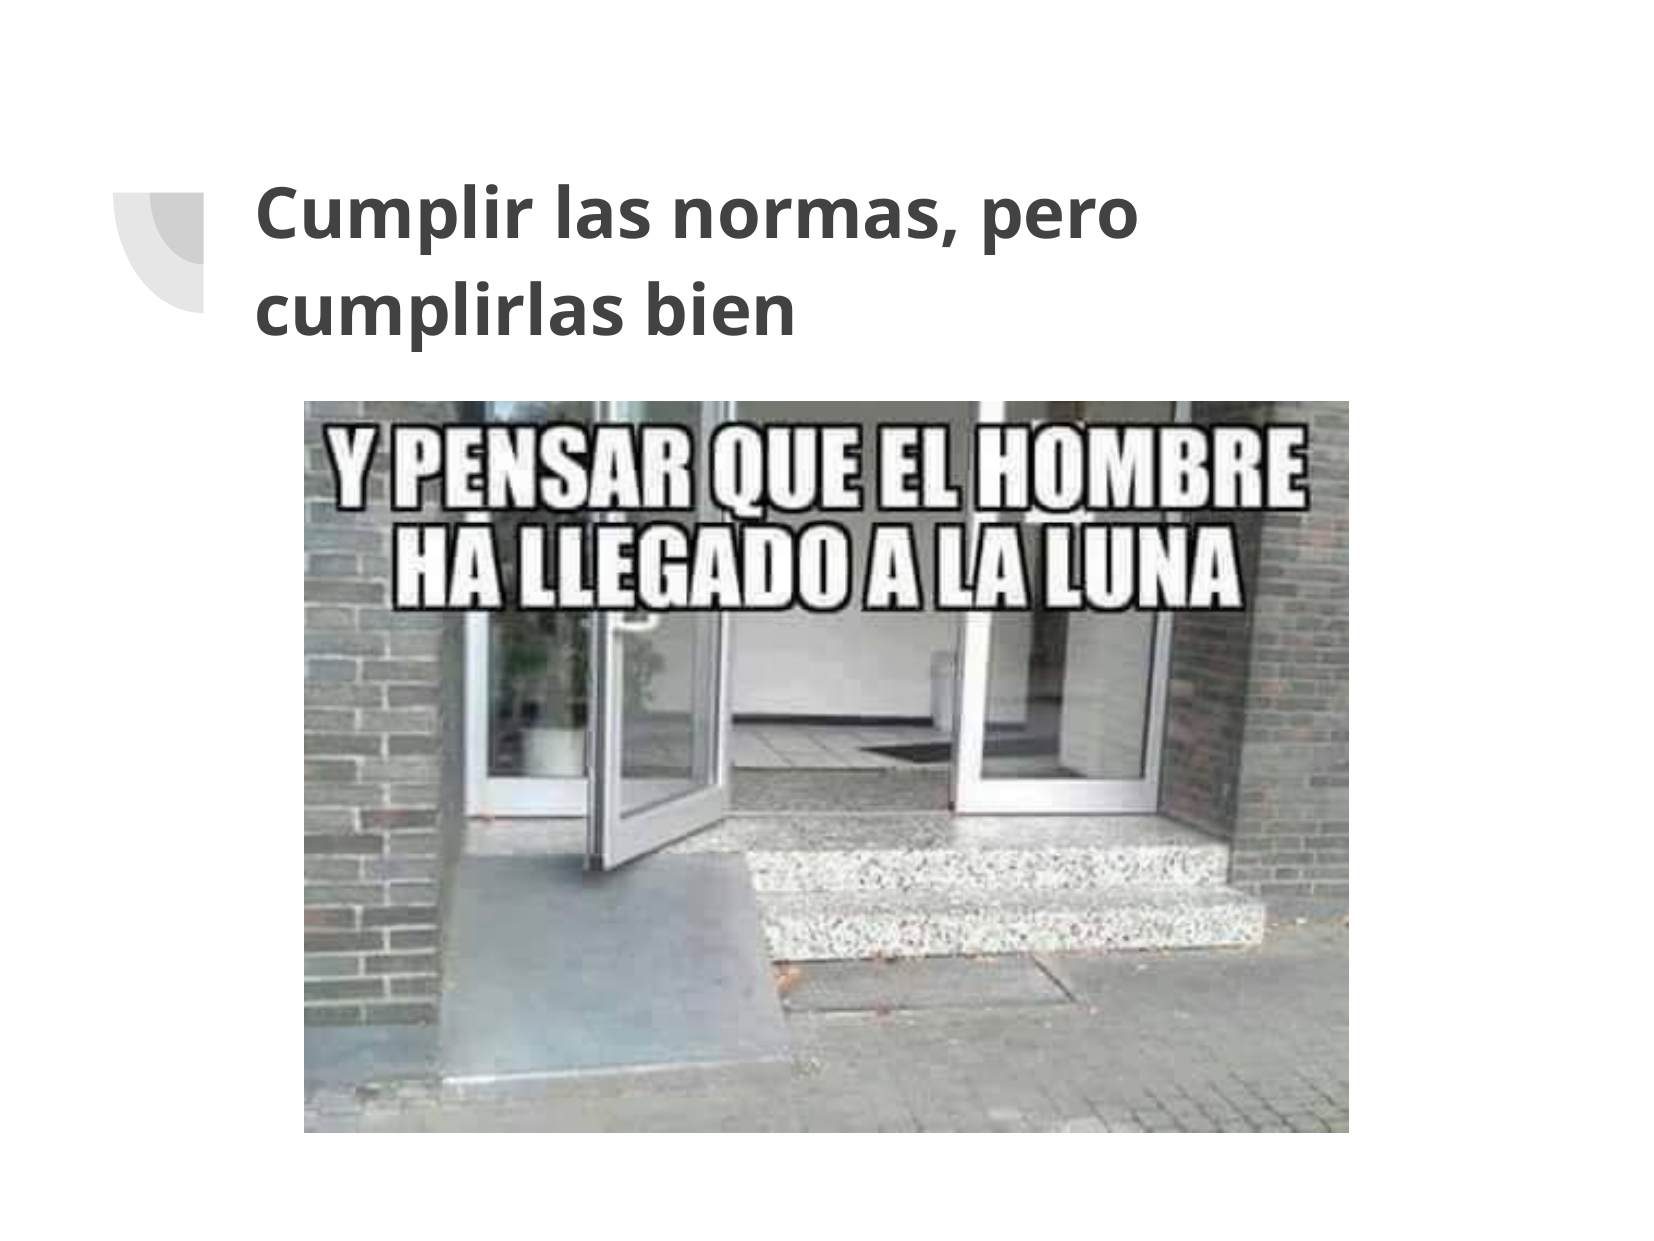

# Cumplir las normas, pero cumplirlas bien